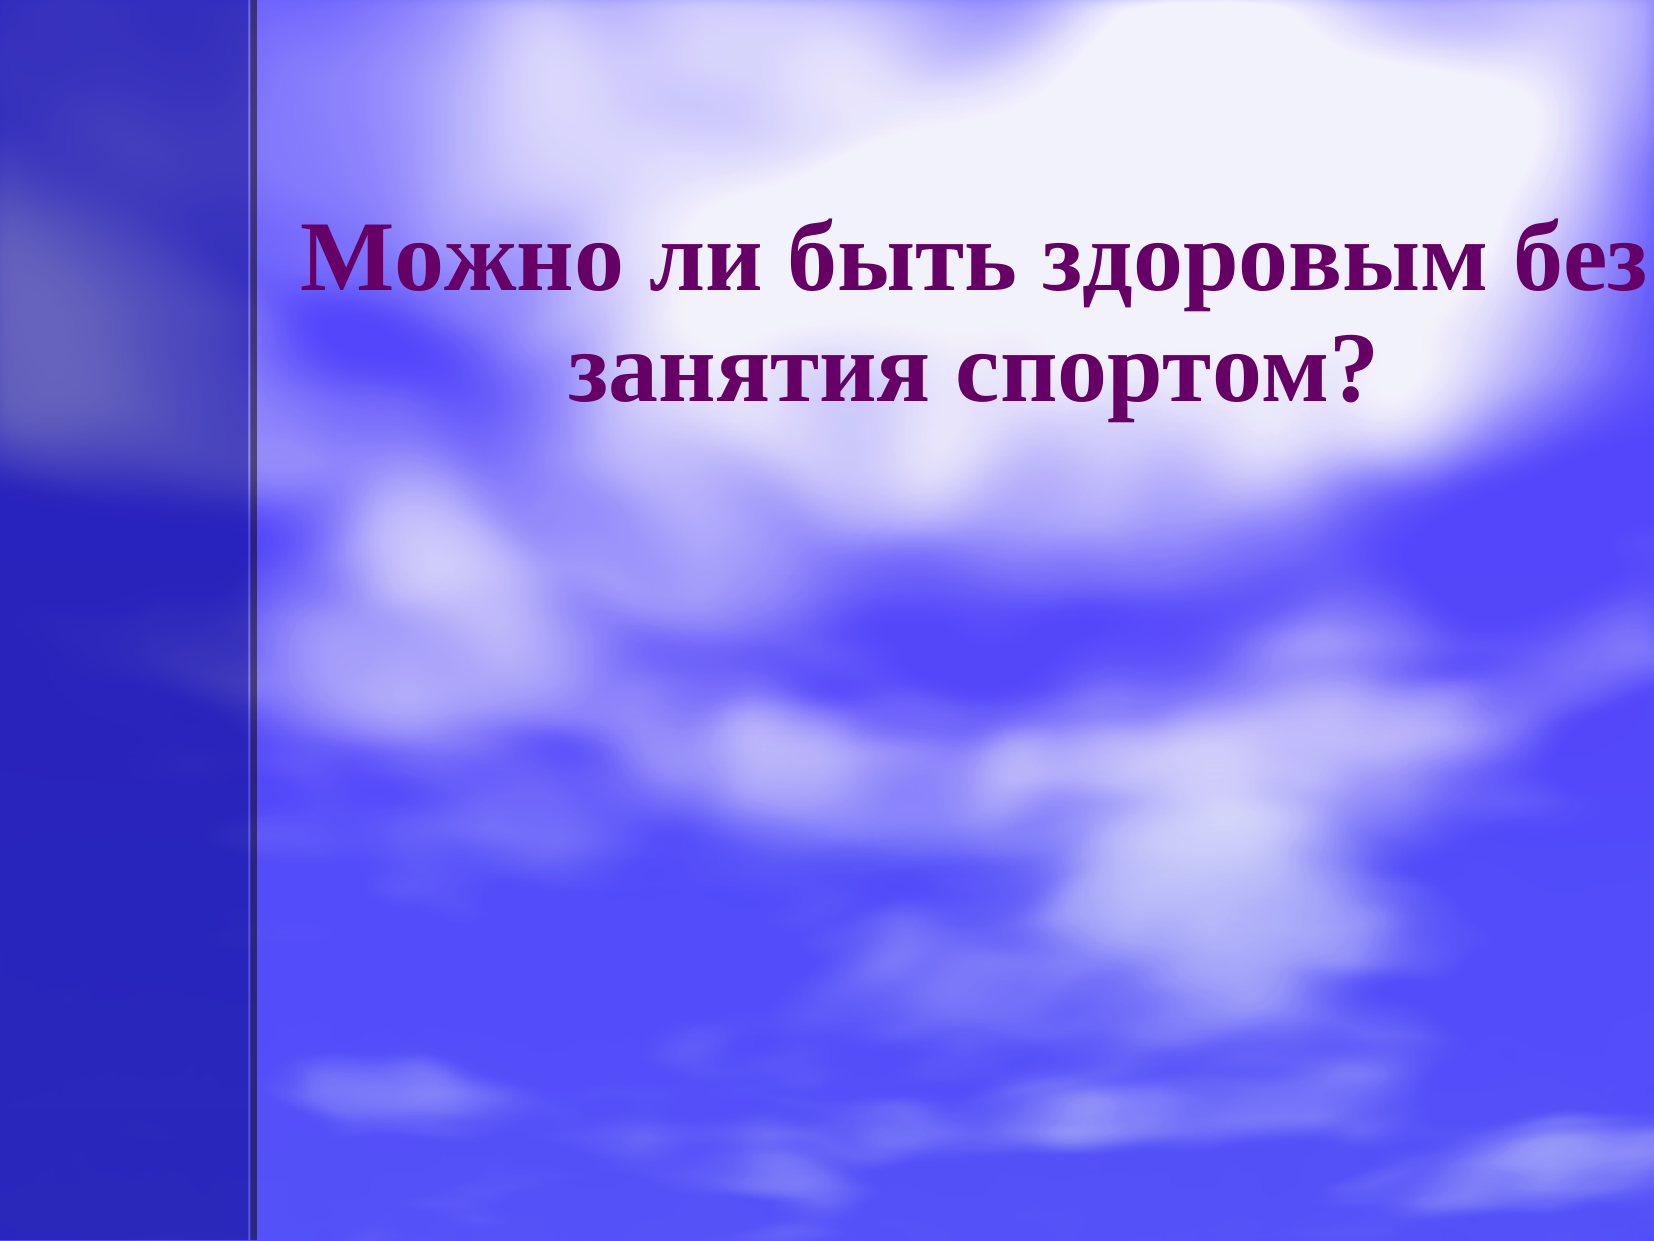

# Можно ли быть здоровым без занятия спортом?